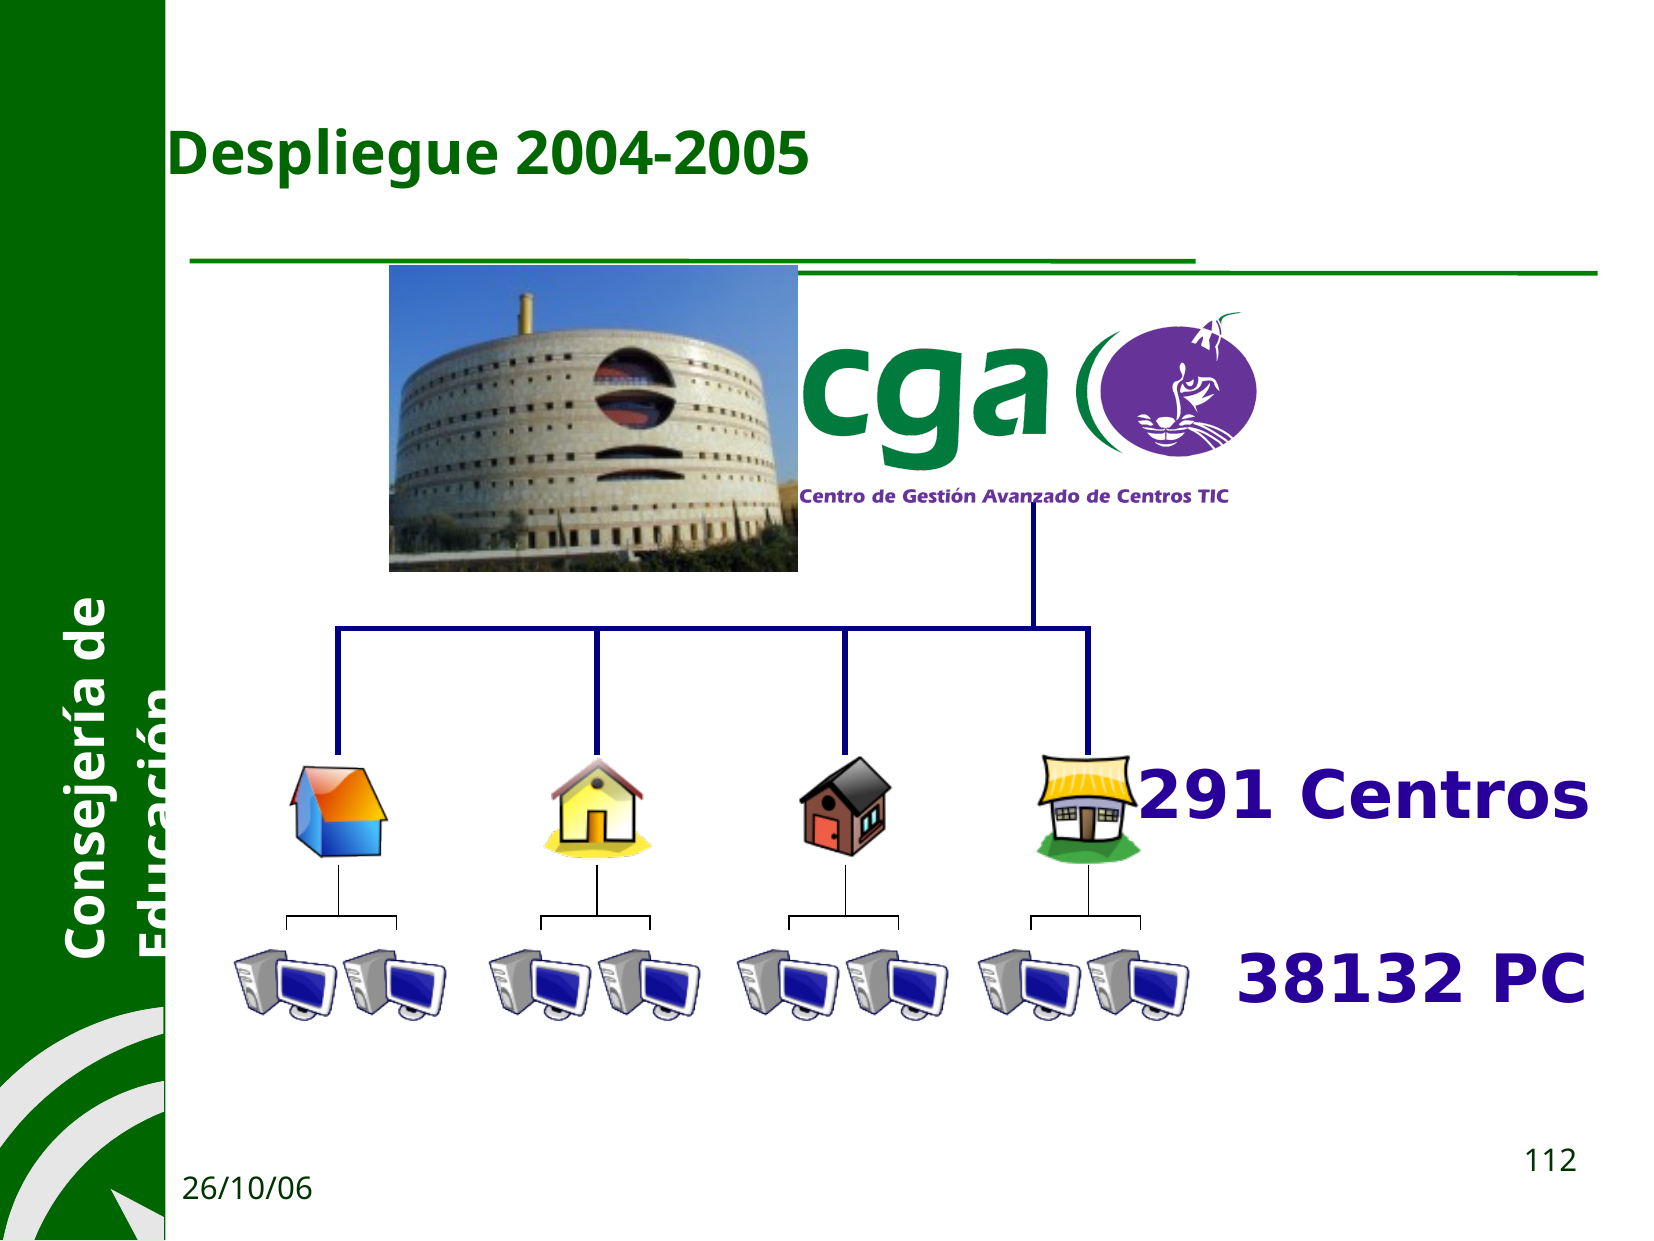

# Despliegue 2004-2005
291 Centros
38132 PC
112